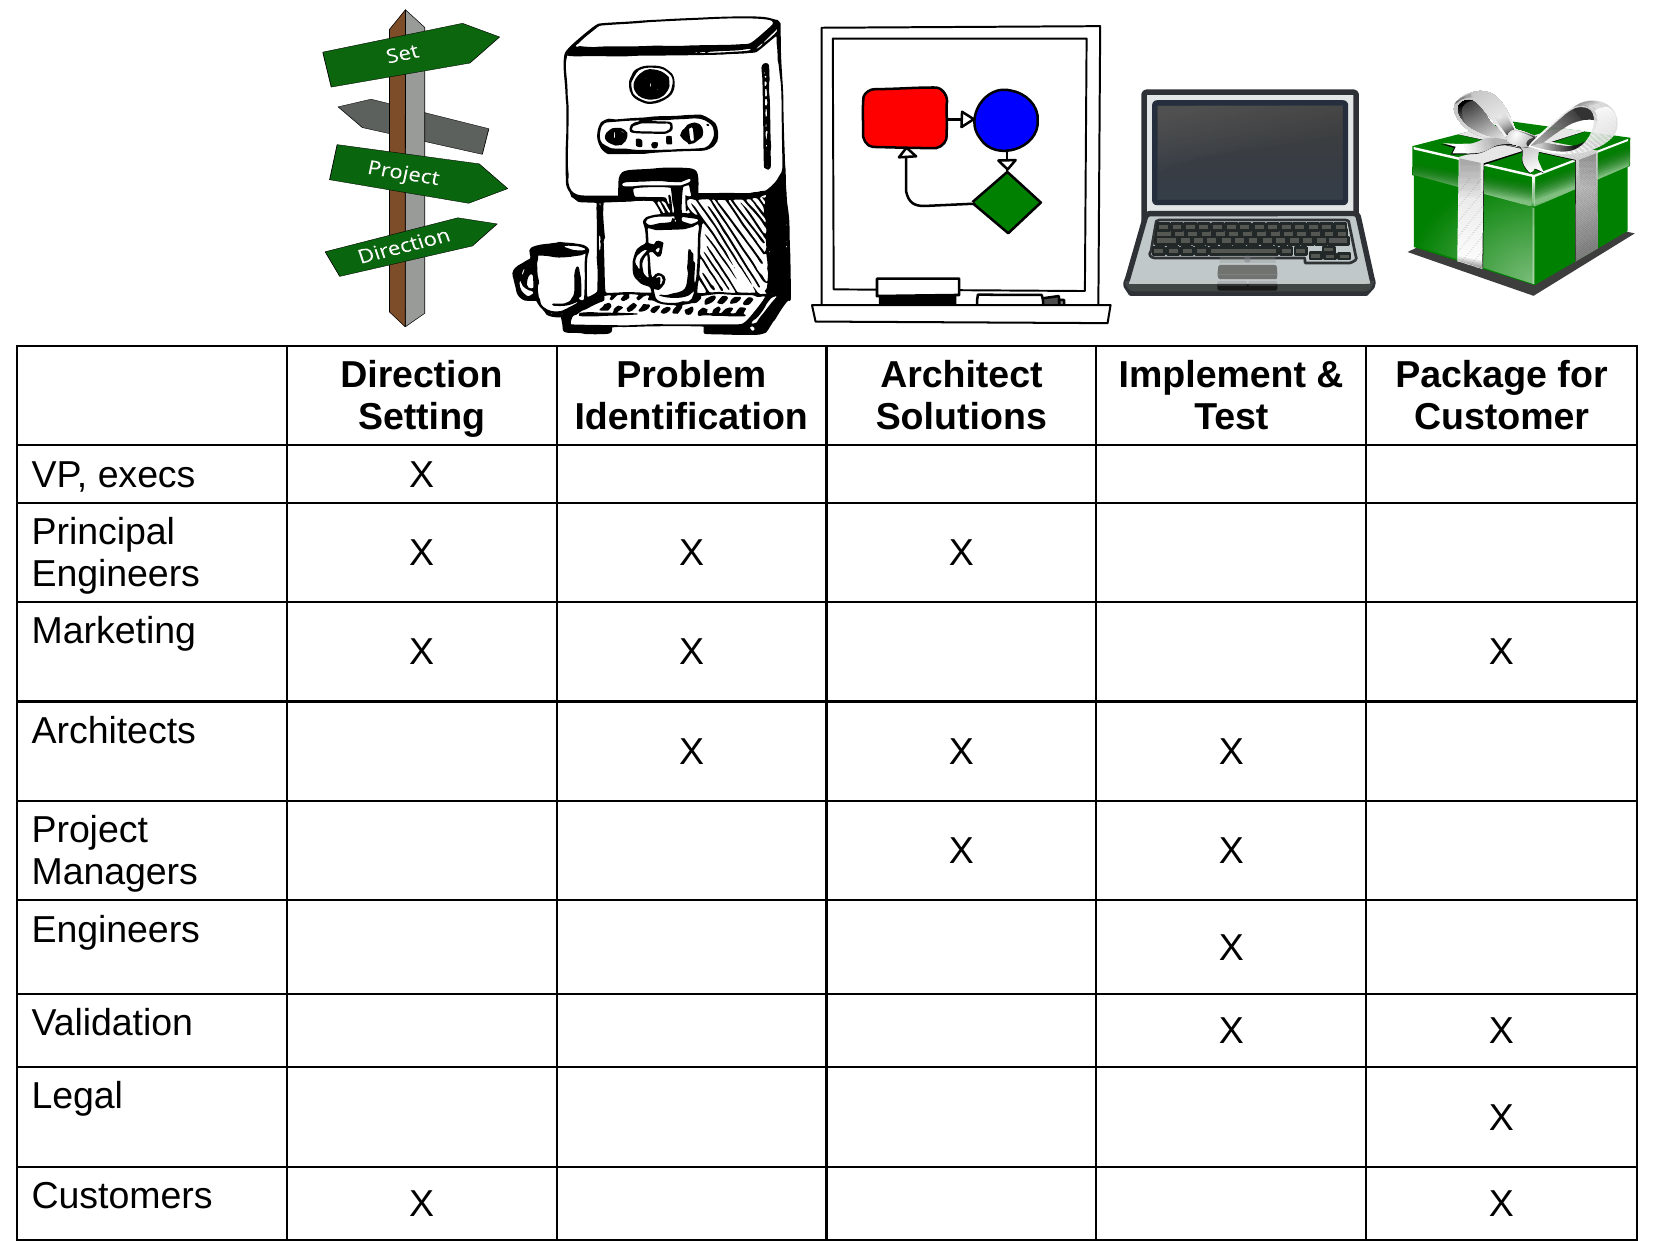

| | Direction Setting | Problem Identification | Architect Solutions | Implement & Test | Package for Customer |
| --- | --- | --- | --- | --- | --- |
| VP, execs | X | | | | |
| Principal Engineers | X | X | X | | |
| Marketing | X | X | | | X |
| Architects | | X | X | X | |
| Project Managers | | | X | X | |
| Engineers | | | | X | |
| Validation | | | | X | X |
| Legal | | | | | X |
| Customers | X | | | | X |